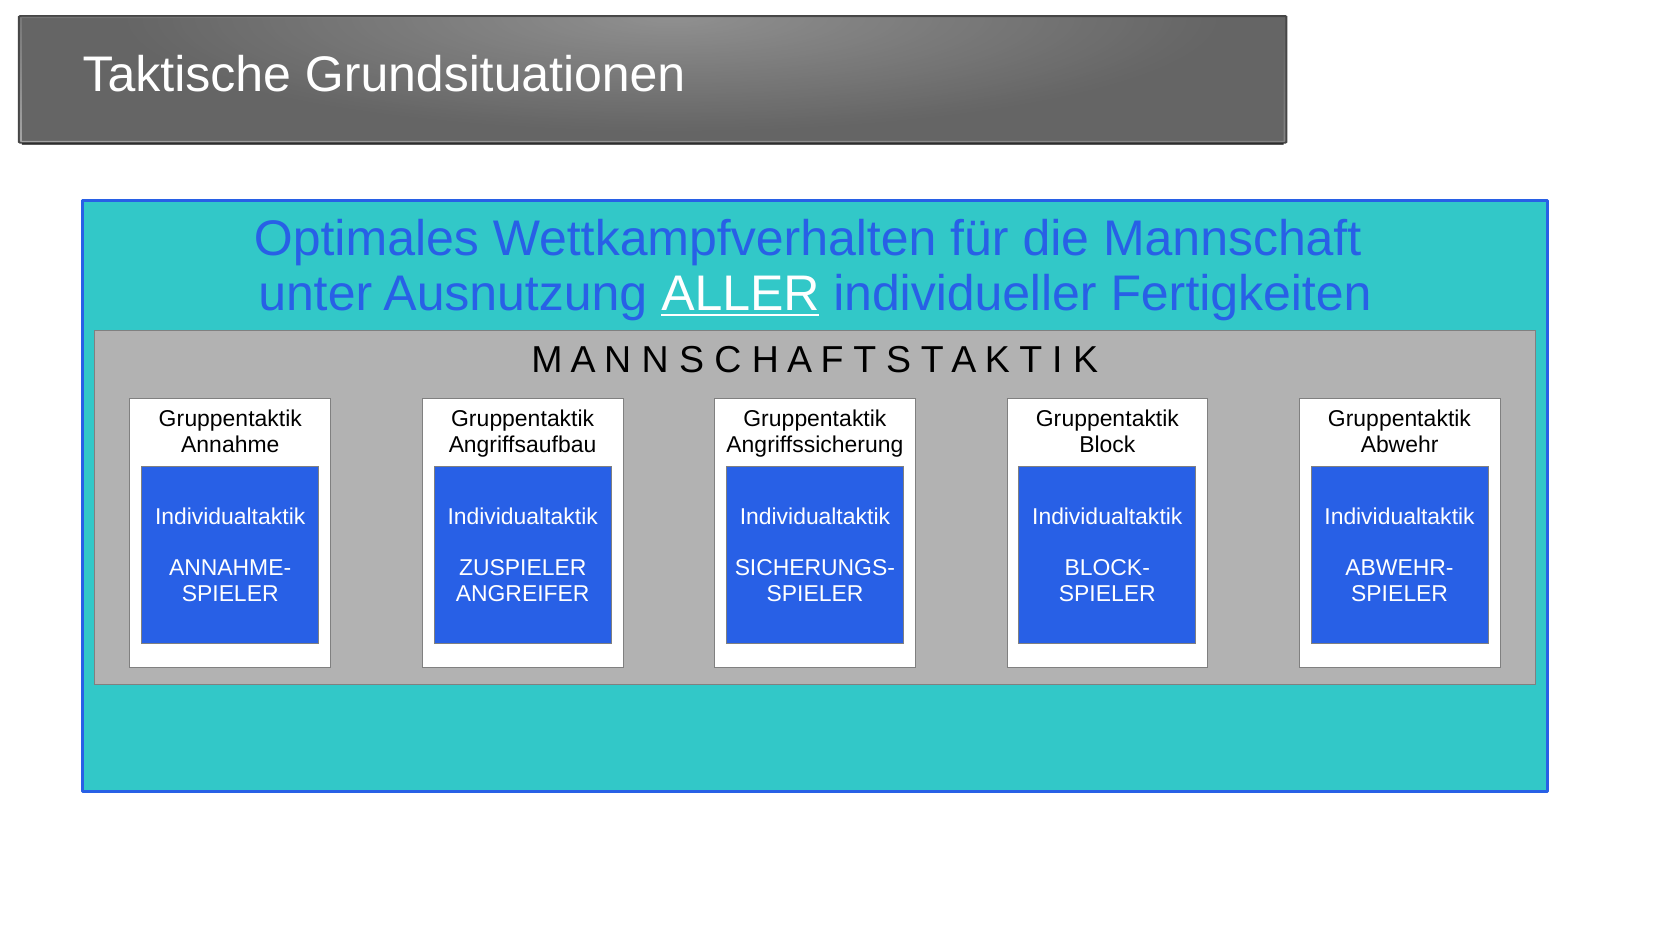

# Taktische Grundsituationen
Optimales Wettkampfverhalten für die Mannschaft
unter Ausnutzung ALLER individueller Fertigkeiten
M A N N S C H A F T S T A K T I K
Gruppentaktik
Annahme
Gruppentaktik
Angriffsaufbau
Gruppentaktik
Angriffssicherung
Gruppentaktik
Block
Gruppentaktik
Abwehr
Individualtaktik
ANNAHME-
SPIELER
Individualtaktik
ZUSPIELER
ANGREIFER
Individualtaktik
SICHERUNGS-
SPIELER
Individualtaktik
BLOCK-
SPIELER
Individualtaktik
ABWEHR-
SPIELER